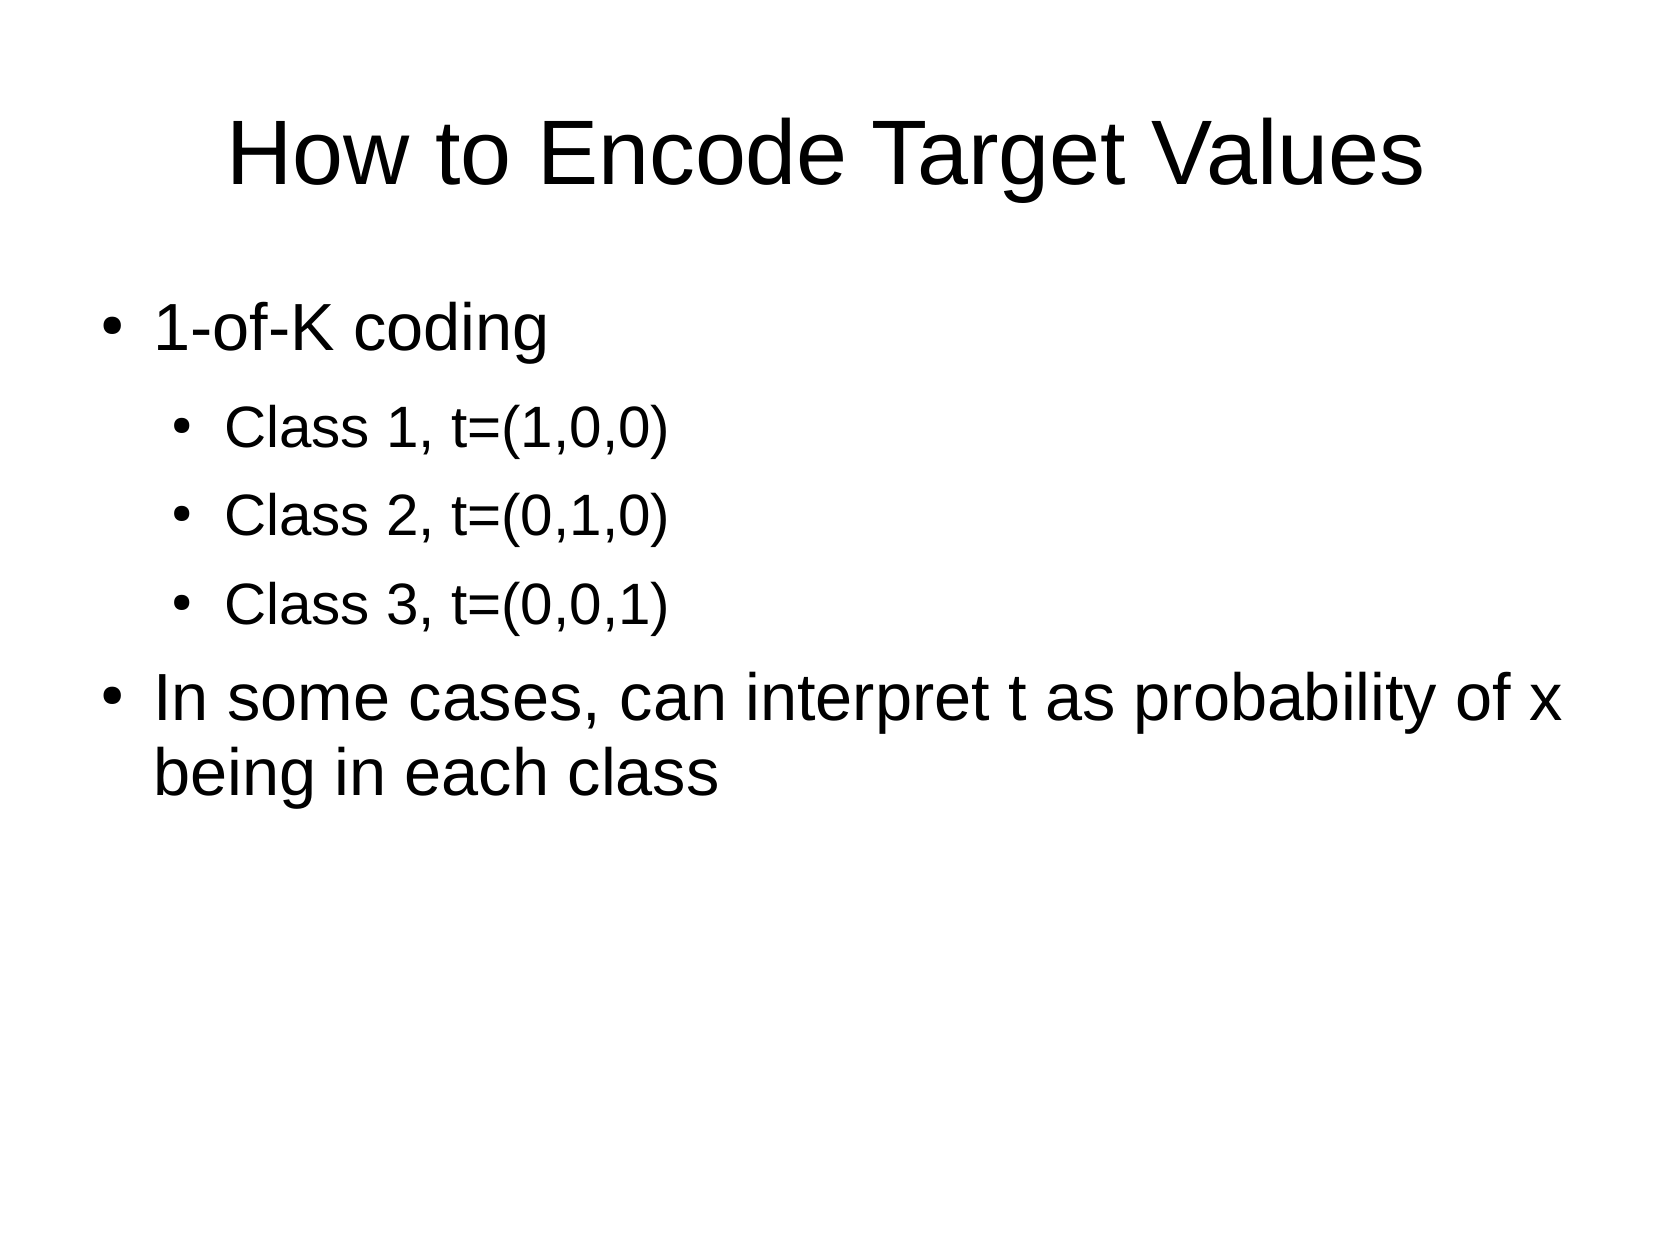

# How to Encode Target Values
1-of-K coding
Class 1, t=(1,0,0)
Class 2, t=(0,1,0)
Class 3, t=(0,0,1)
In some cases, can interpret t as probability of x being in each class